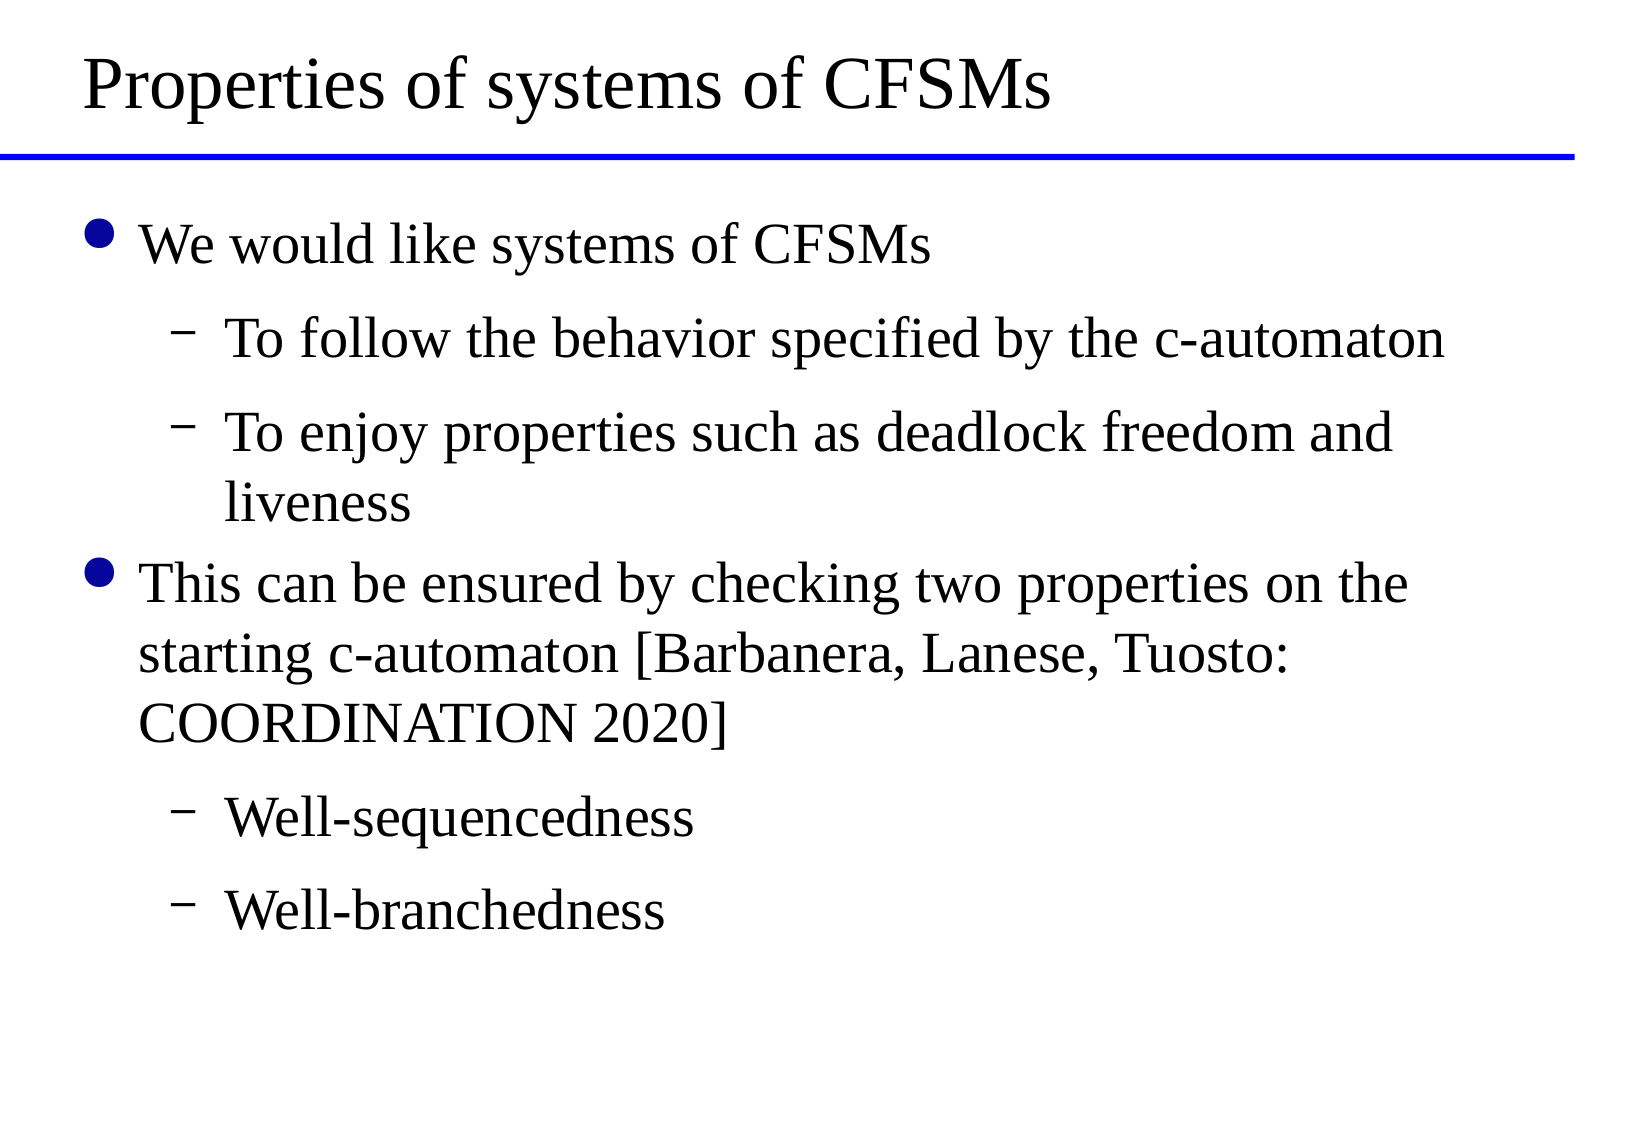

# Properties of systems of CFSMs
We would like systems of CFSMs
To follow the behavior specified by the c-automaton
To enjoy properties such as deadlock freedom and liveness
This can be ensured by checking two properties on the starting c-automaton [Barbanera, Lanese, Tuosto: COORDINATION 2020]
Well-sequencedness
Well-branchedness